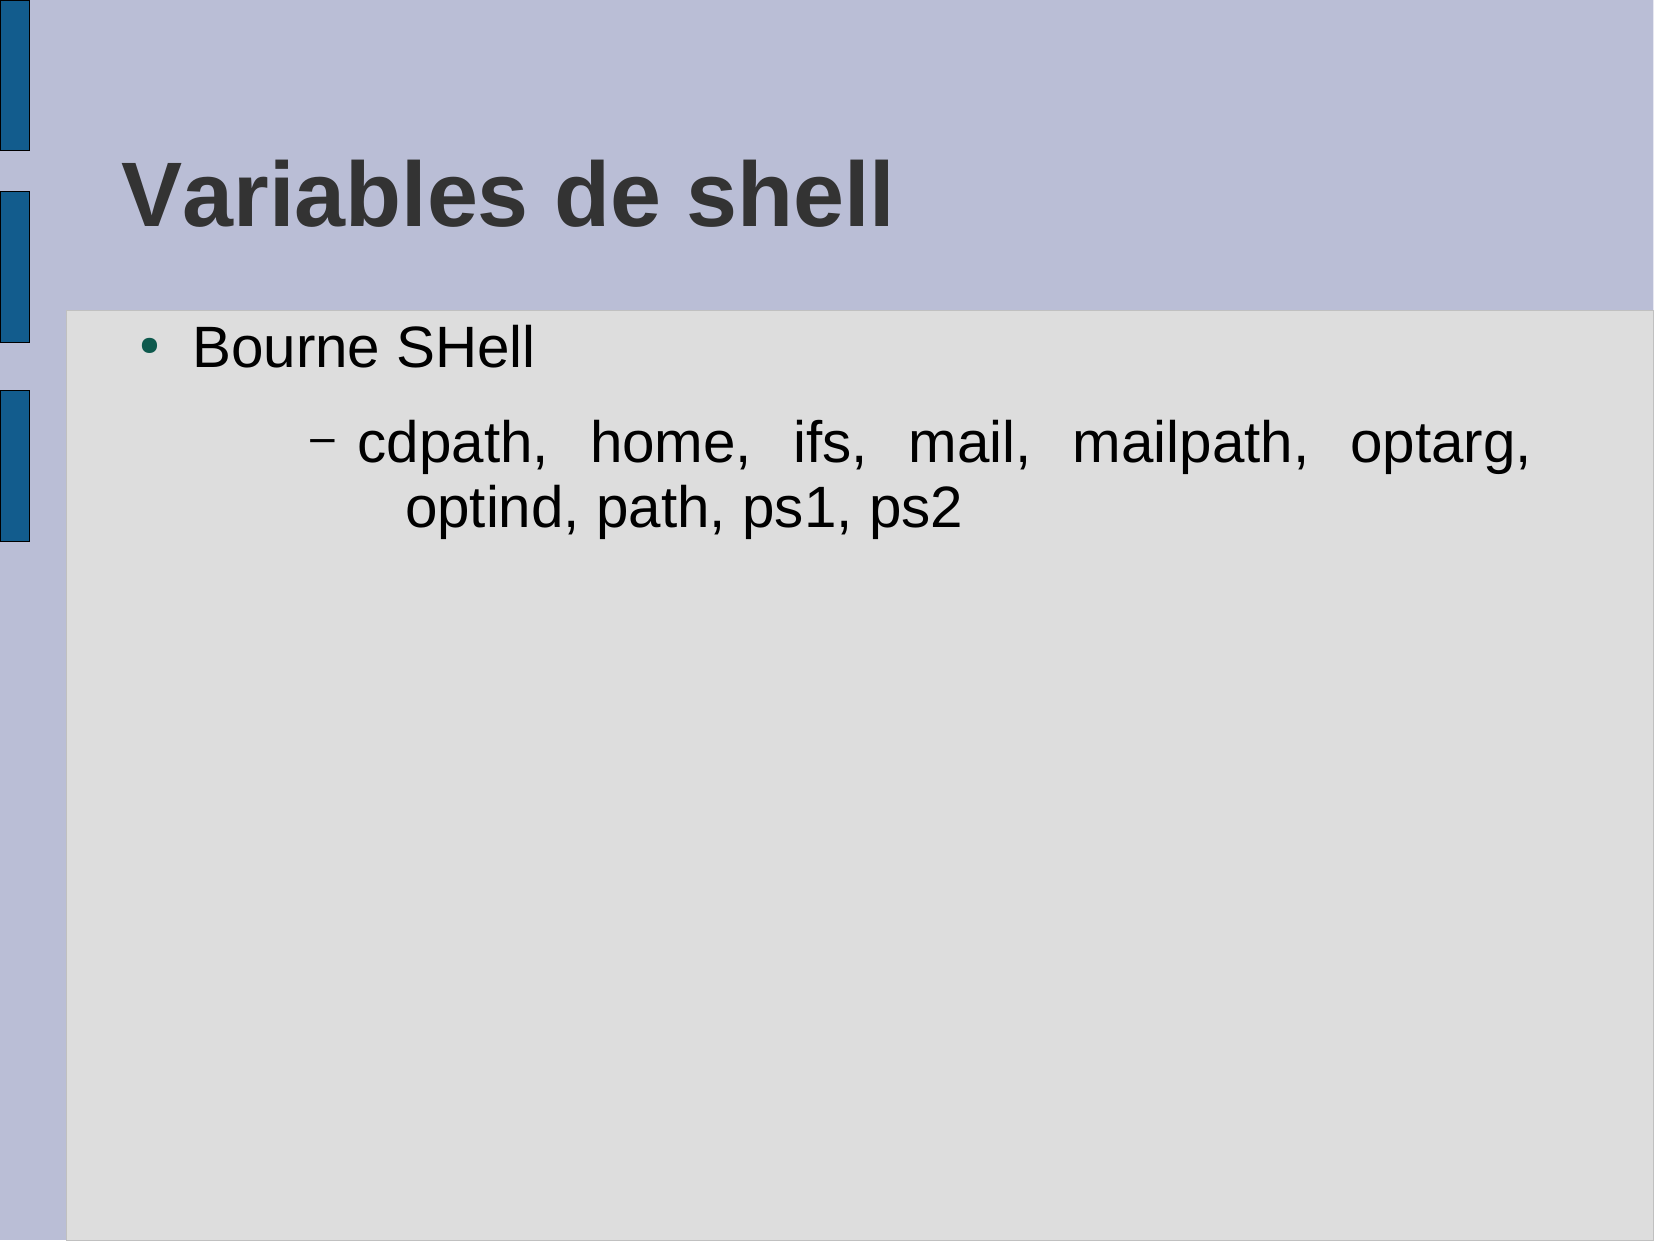

# Variables de shell
Bourne SHell
cdpath, home, ifs, mail, mailpath, optarg, optind, path, ps1, ps2